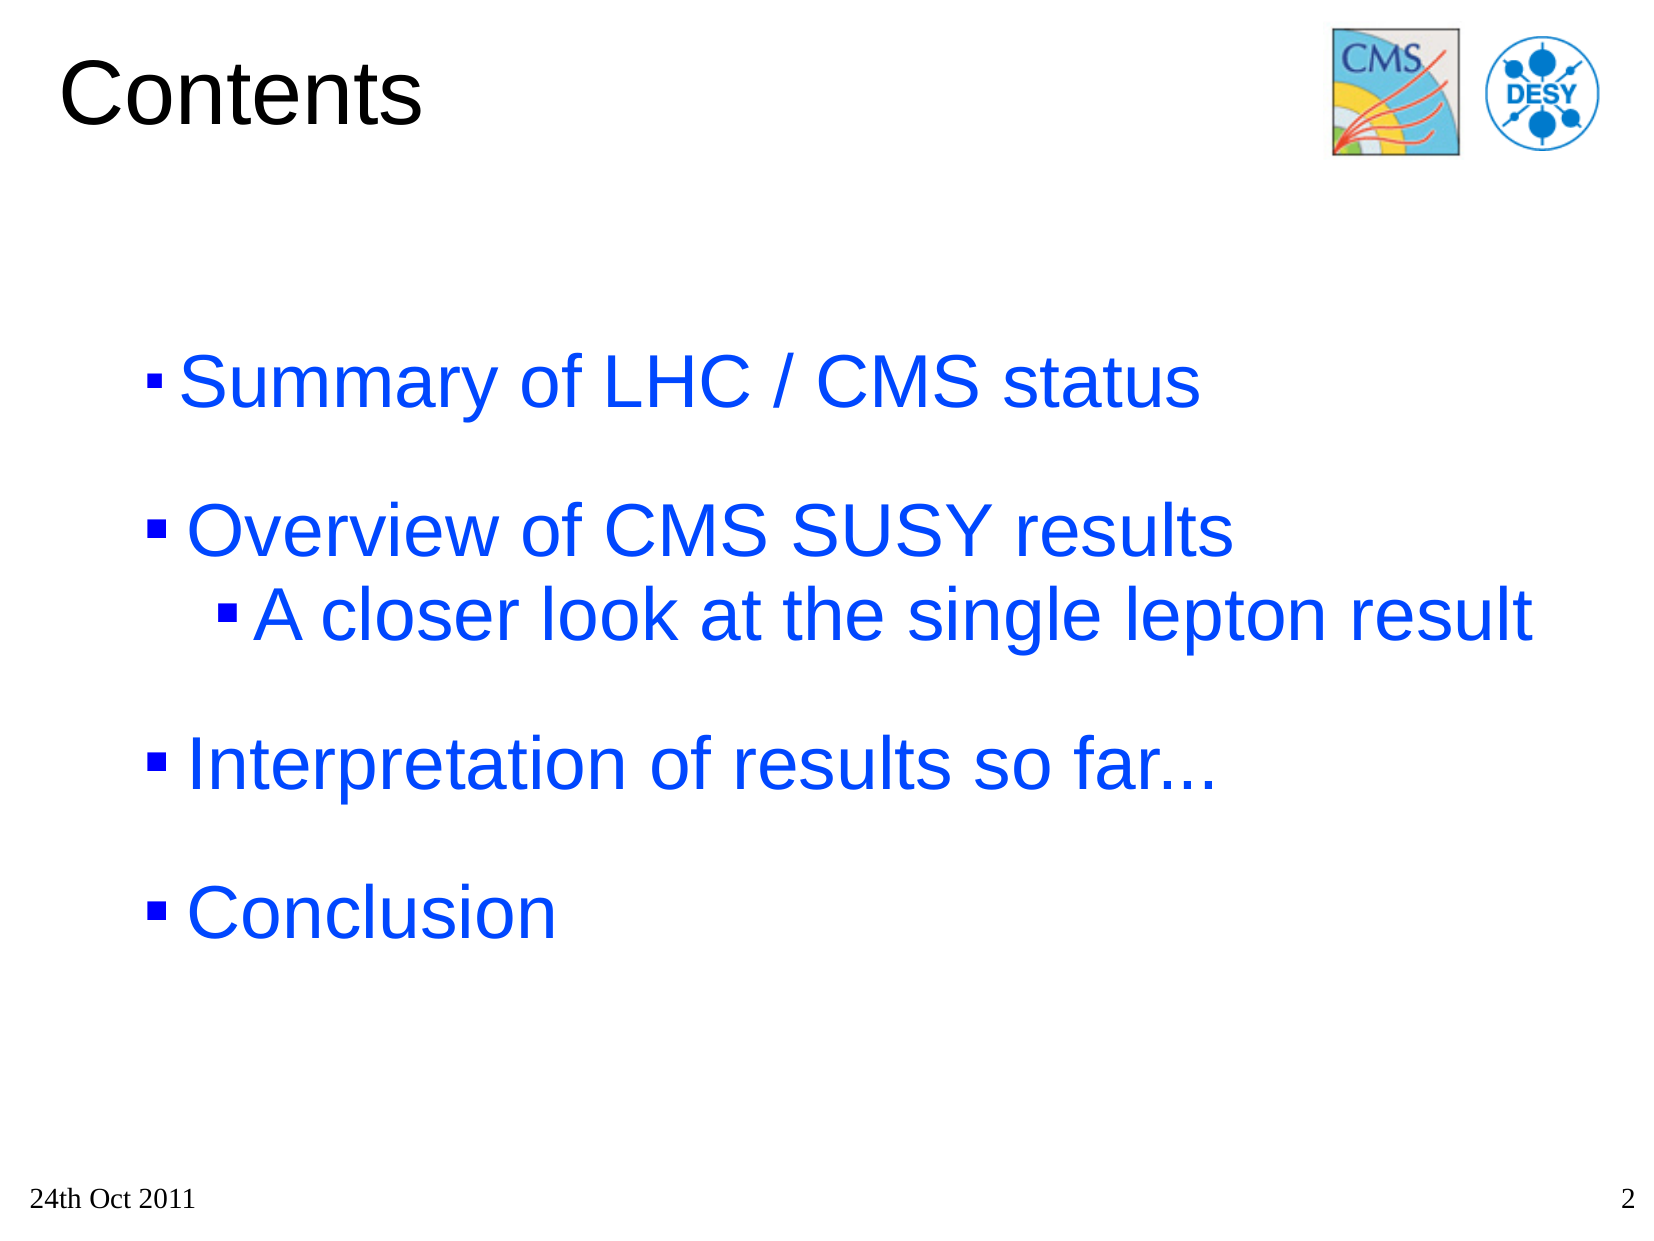

# Contents
 Summary of LHC / CMS status
 Overview of CMS SUSY results
A closer look at the single lepton result
 Interpretation of results so far...
 Conclusion
24th Oct 2011
2